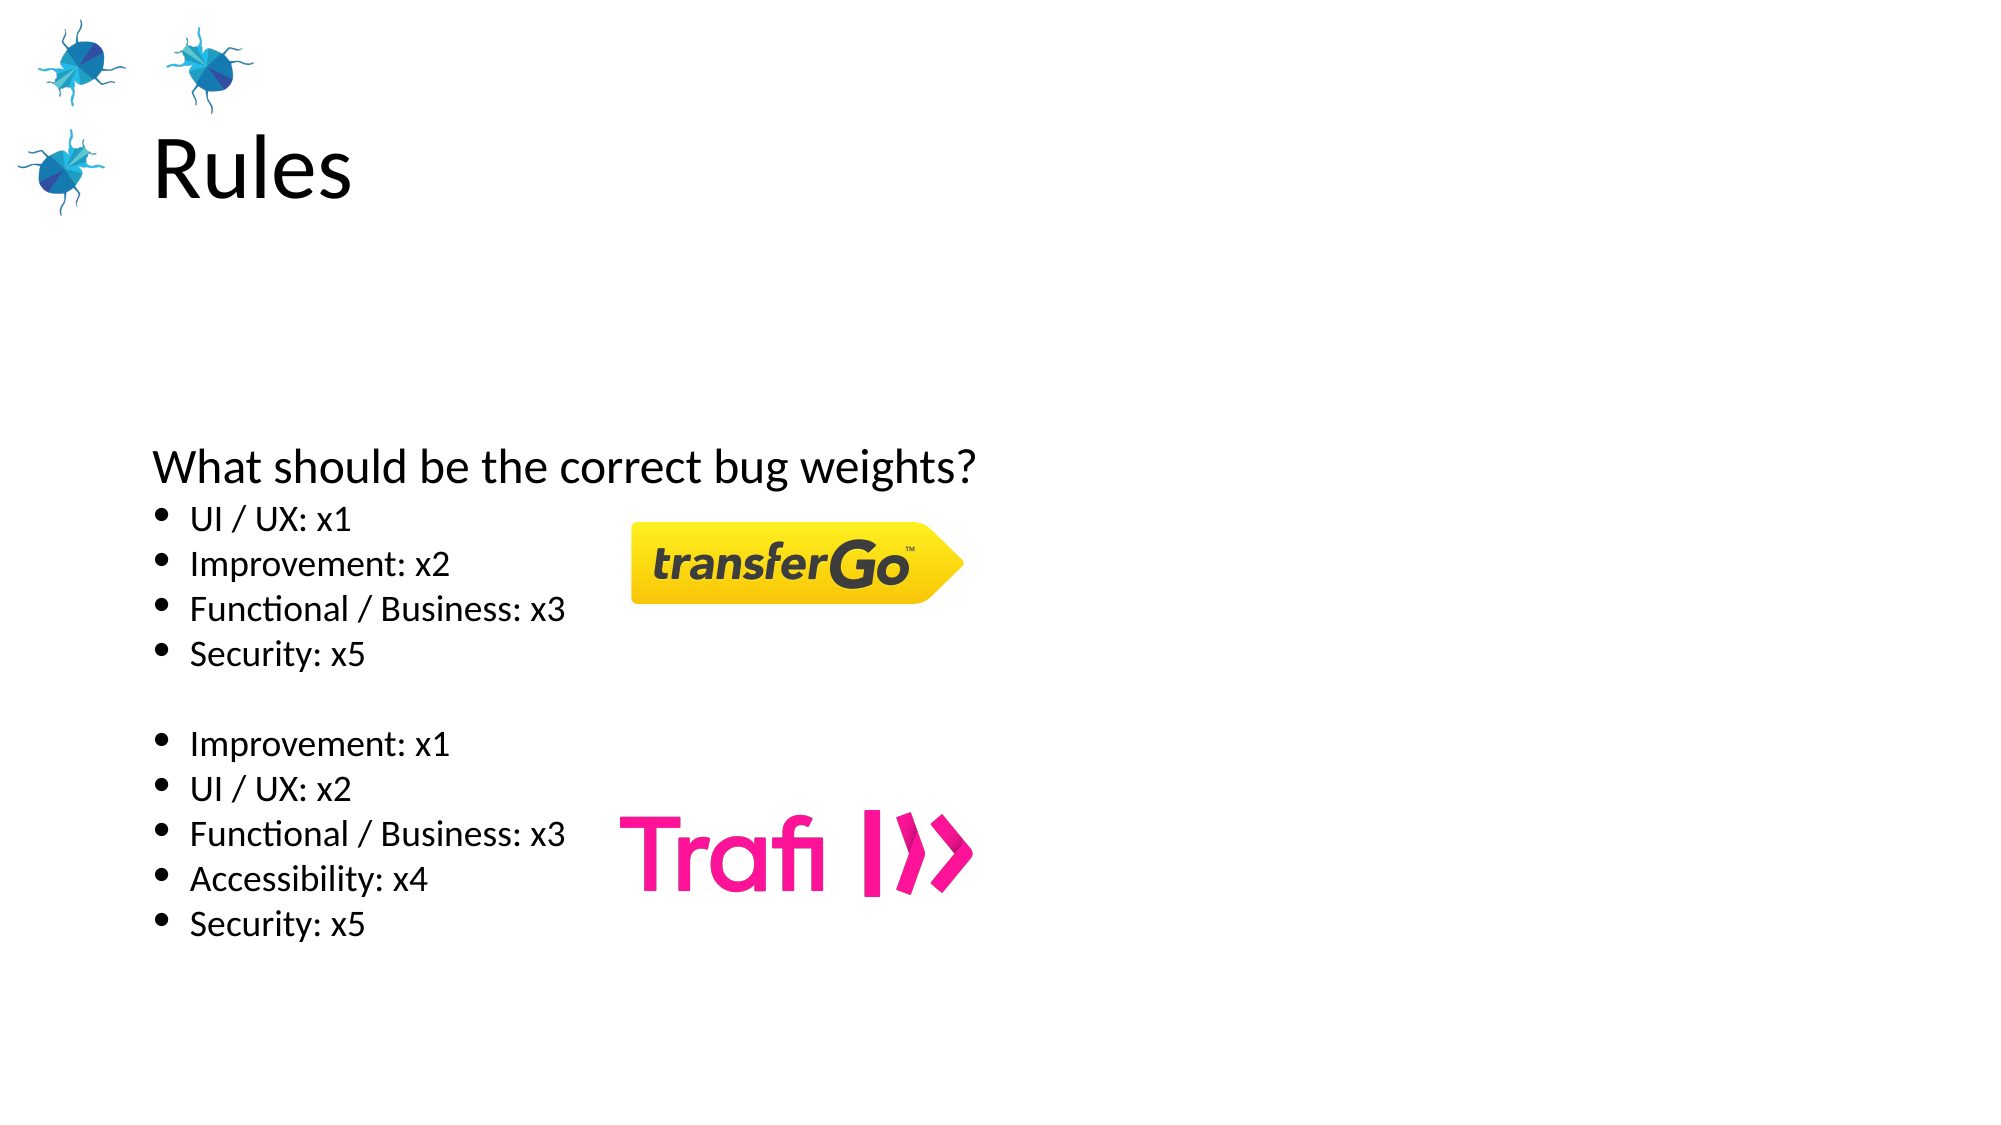

# Rules
What should be the correct bug weights?
UI / UX: x1
Improvement: x2
Functional / Business: x3
Security: x5
Improvement: x1
UI / UX: x2
Functional / Business: x3
Accessibility: x4
Security: x5